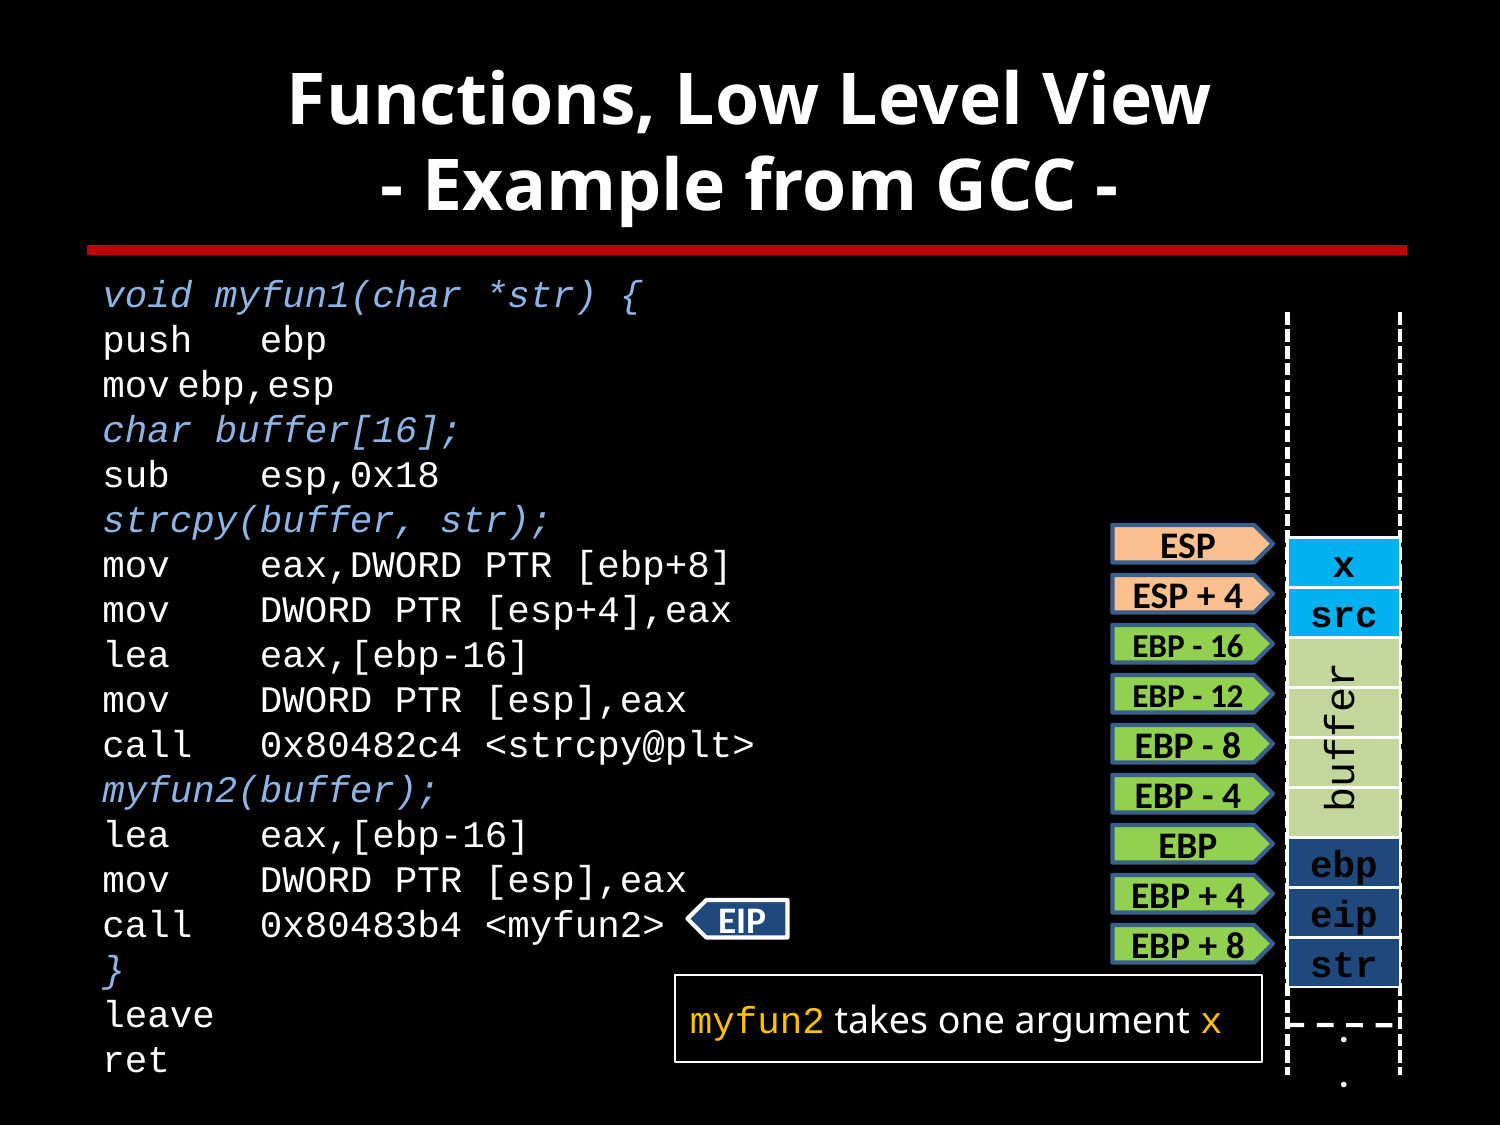

# Functions, Low Level View - Example from GCC -
void myfun1(char *str) {
push ebp
mov	ebp,esp
char buffer[16];
sub esp,0x18
strcpy(buffer, str);
mov eax,DWORD PTR [ebp+8]
mov DWORD PTR [esp+4],eax
lea eax,[ebp-16]
mov DWORD PTR [esp],eax
call 0x80482c4 <strcpy@plt>
myfun2(buffer);
lea eax,[ebp-16]
mov DWORD PTR [esp],eax
call 0x80483b4 <myfun2>
}
leave
ret
ESP
x
ESP + 4
src
EBP - 16
EBP - 12
buffer
EBP - 8
EBP - 4
EBP
ebp
EBP + 4
eip
EIP
EBP + 8
str
myfun2 takes one argument x
.
.